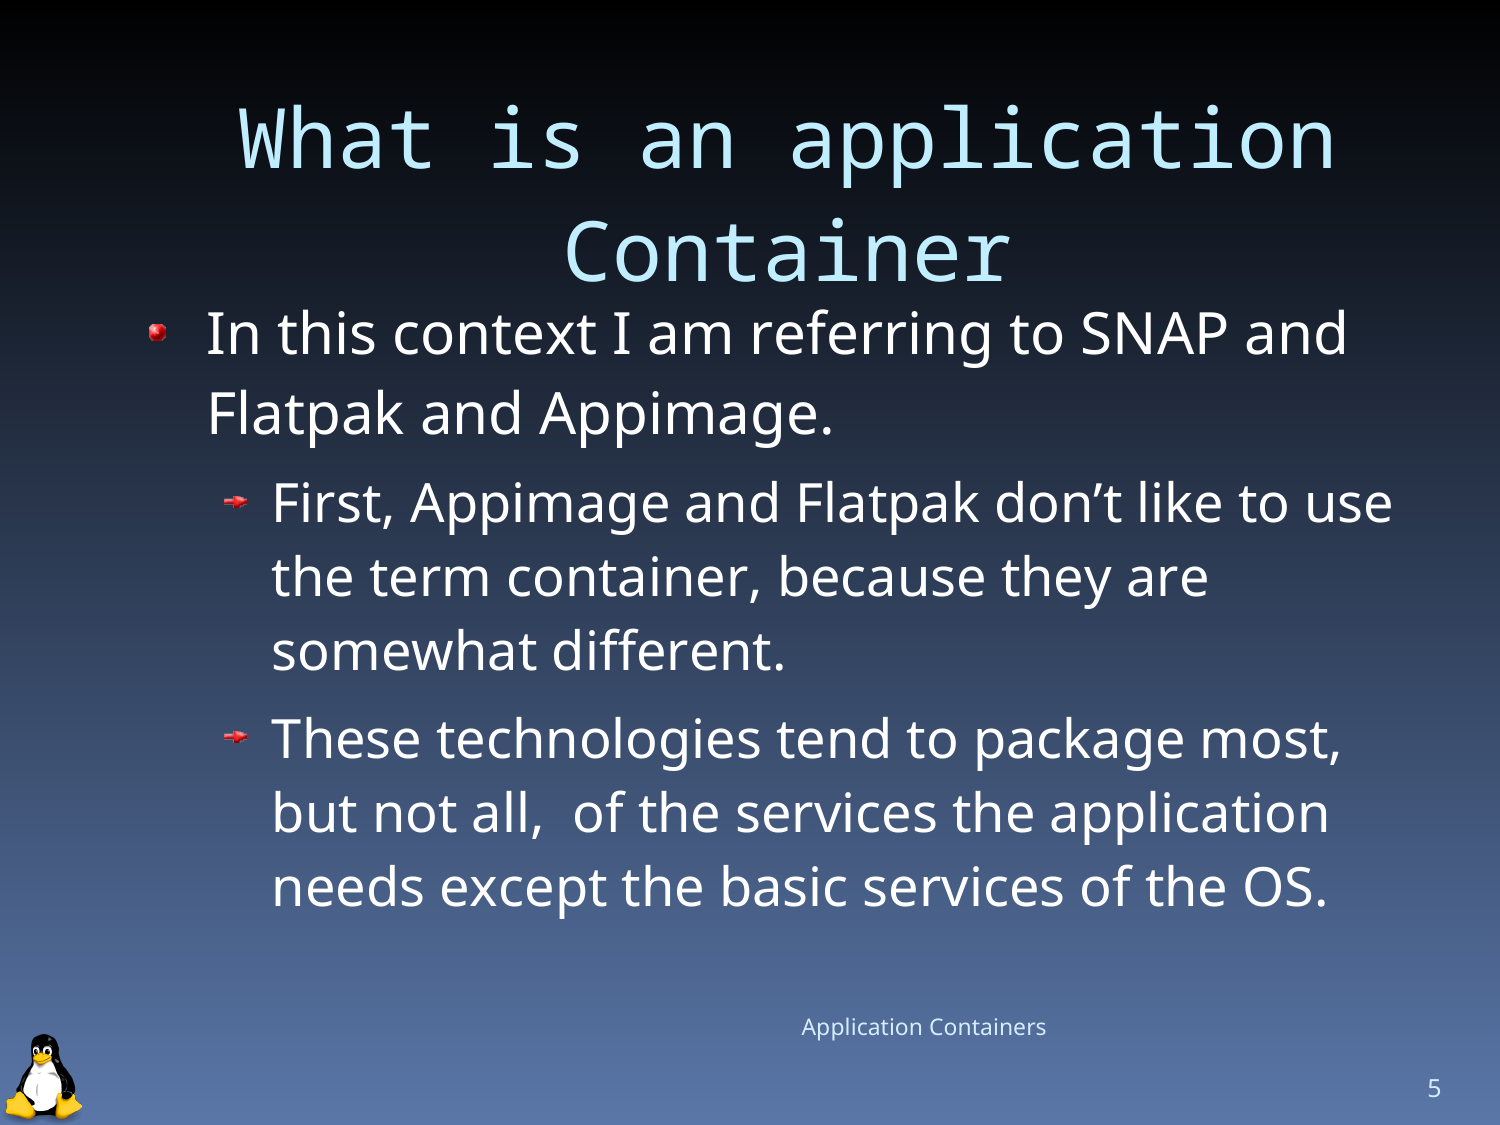

# What is an application Container
In this context I am referring to SNAP and Flatpak and Appimage.
First, Appimage and Flatpak don’t like to use the term container, because they are somewhat different.
These technologies tend to package most, but not all, of the services the application needs except the basic services of the OS.
Application Containers
5